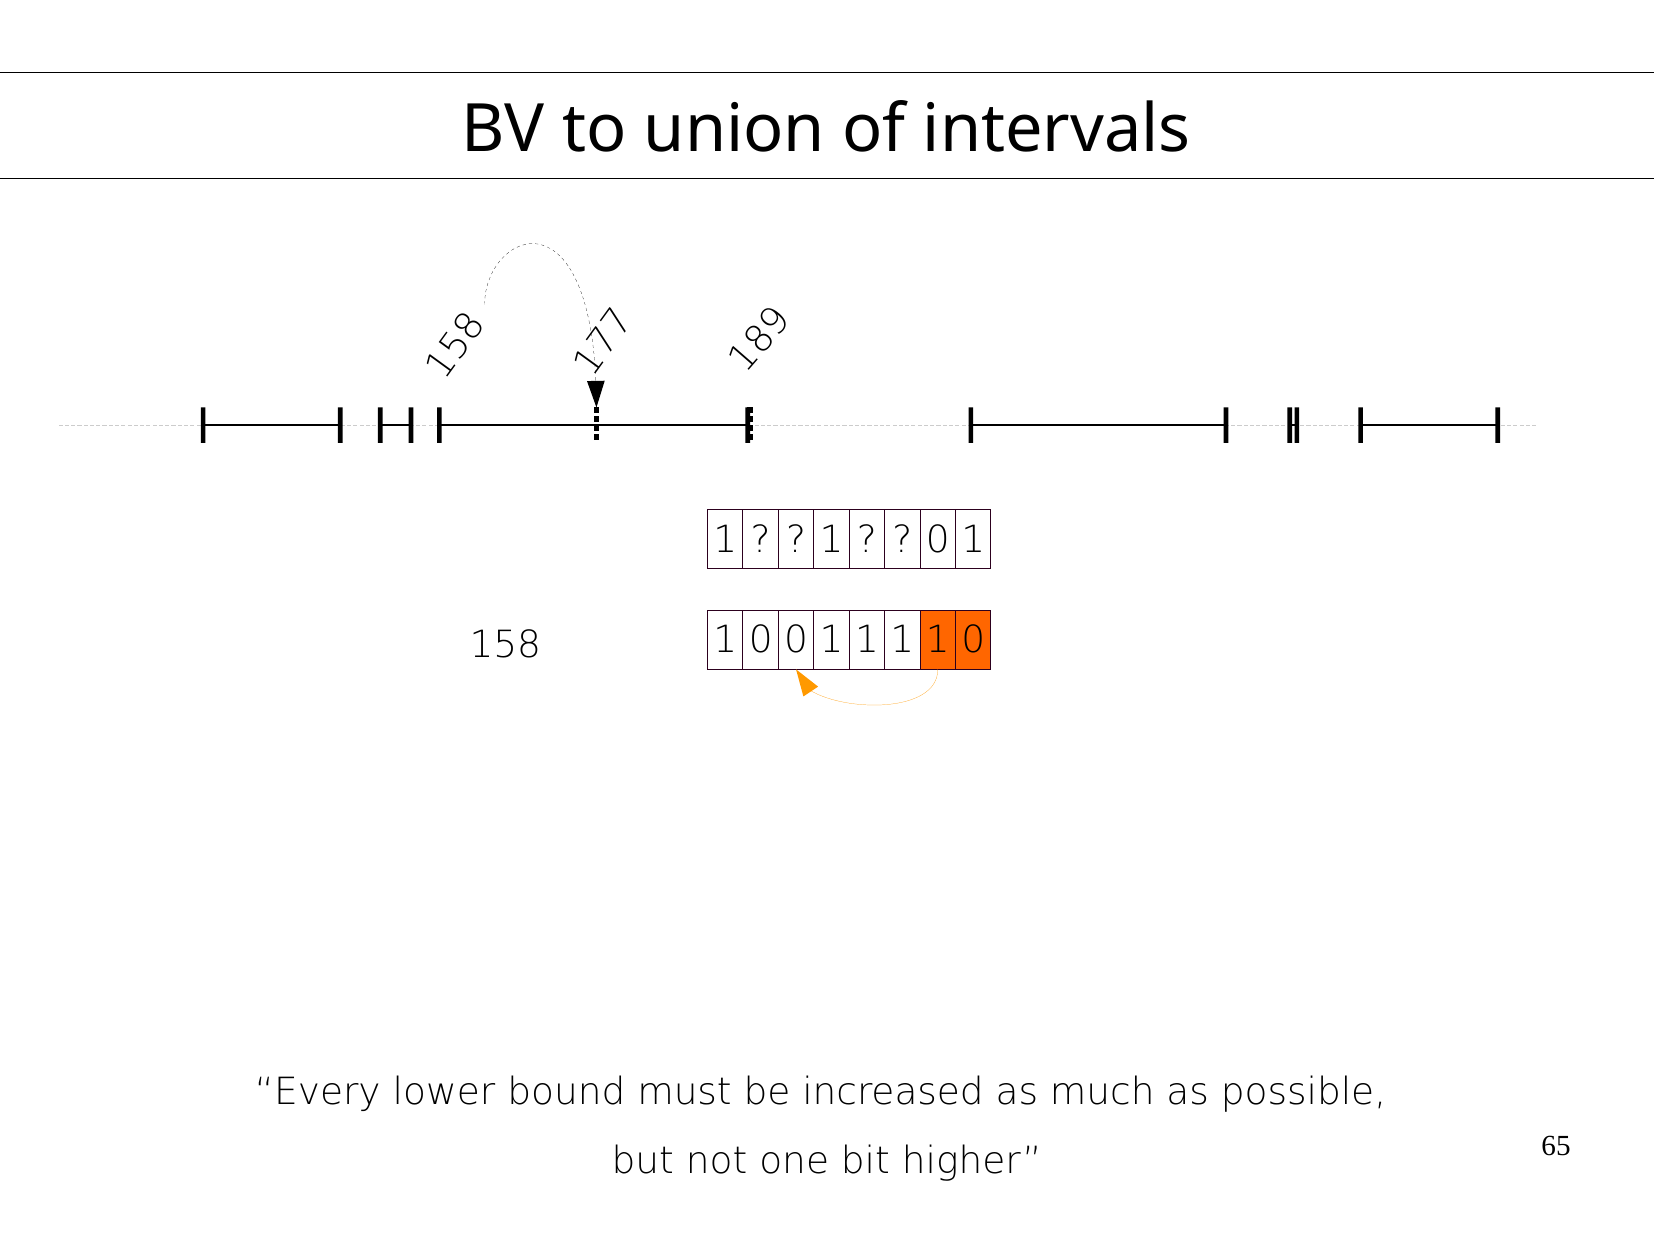

BV to union of intervals
189
177
158
1
?
?
1
?
?
0
1
1
0
0
1
1
1
1
0
158
“Every lower bound must be increased as much as possible,
but not one bit higher”
65